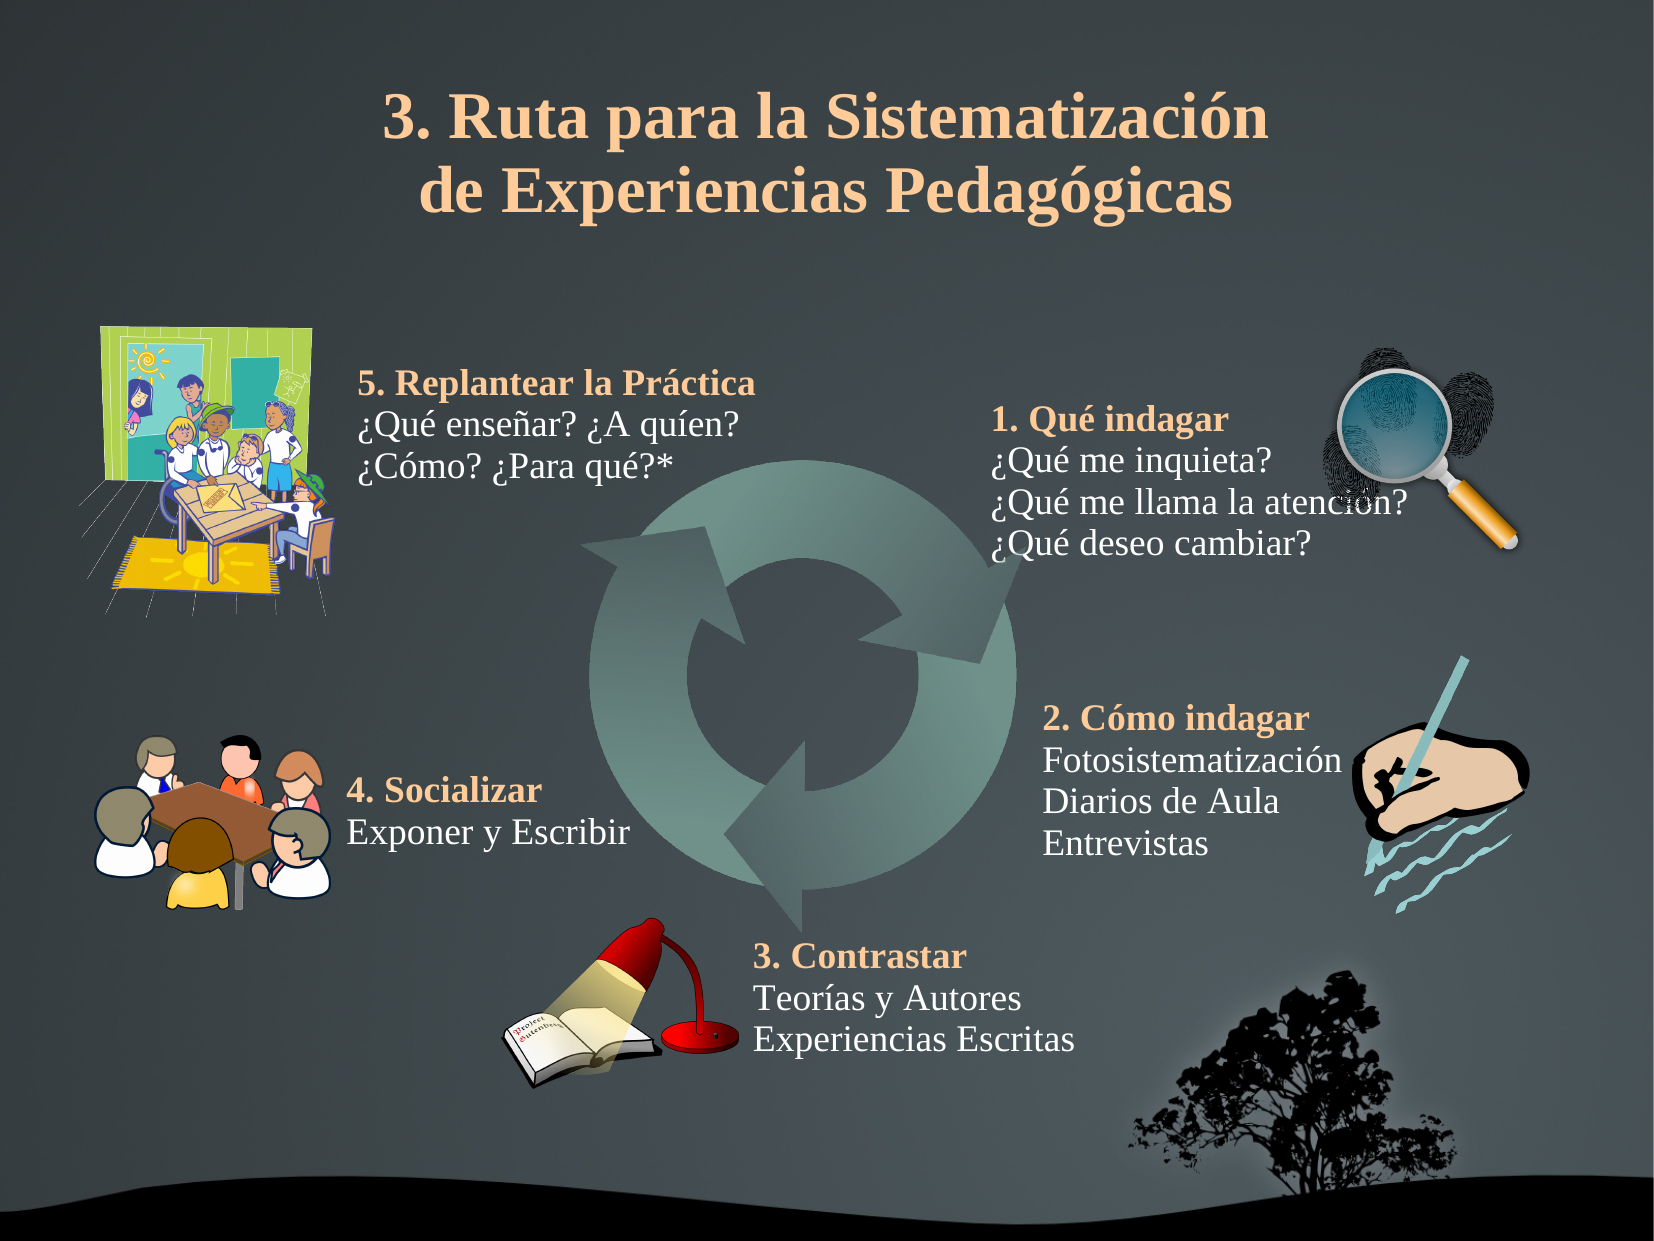

# 3. Ruta para la Sistematización de Experiencias Pedagógicas
5. Replantear la Práctica
¿Qué enseñar? ¿A quíen?
¿Cómo? ¿Para qué?*
1. Qué indagar
¿Qué me inquieta?
¿Qué me llama la atención?
¿Qué deseo cambiar?
2. Cómo indagar
Fotosistematización
Diarios de Aula
Entrevistas
4. Socializar
Exponer y Escribir
3. Contrastar
Teorías y Autores
Experiencias Escritas